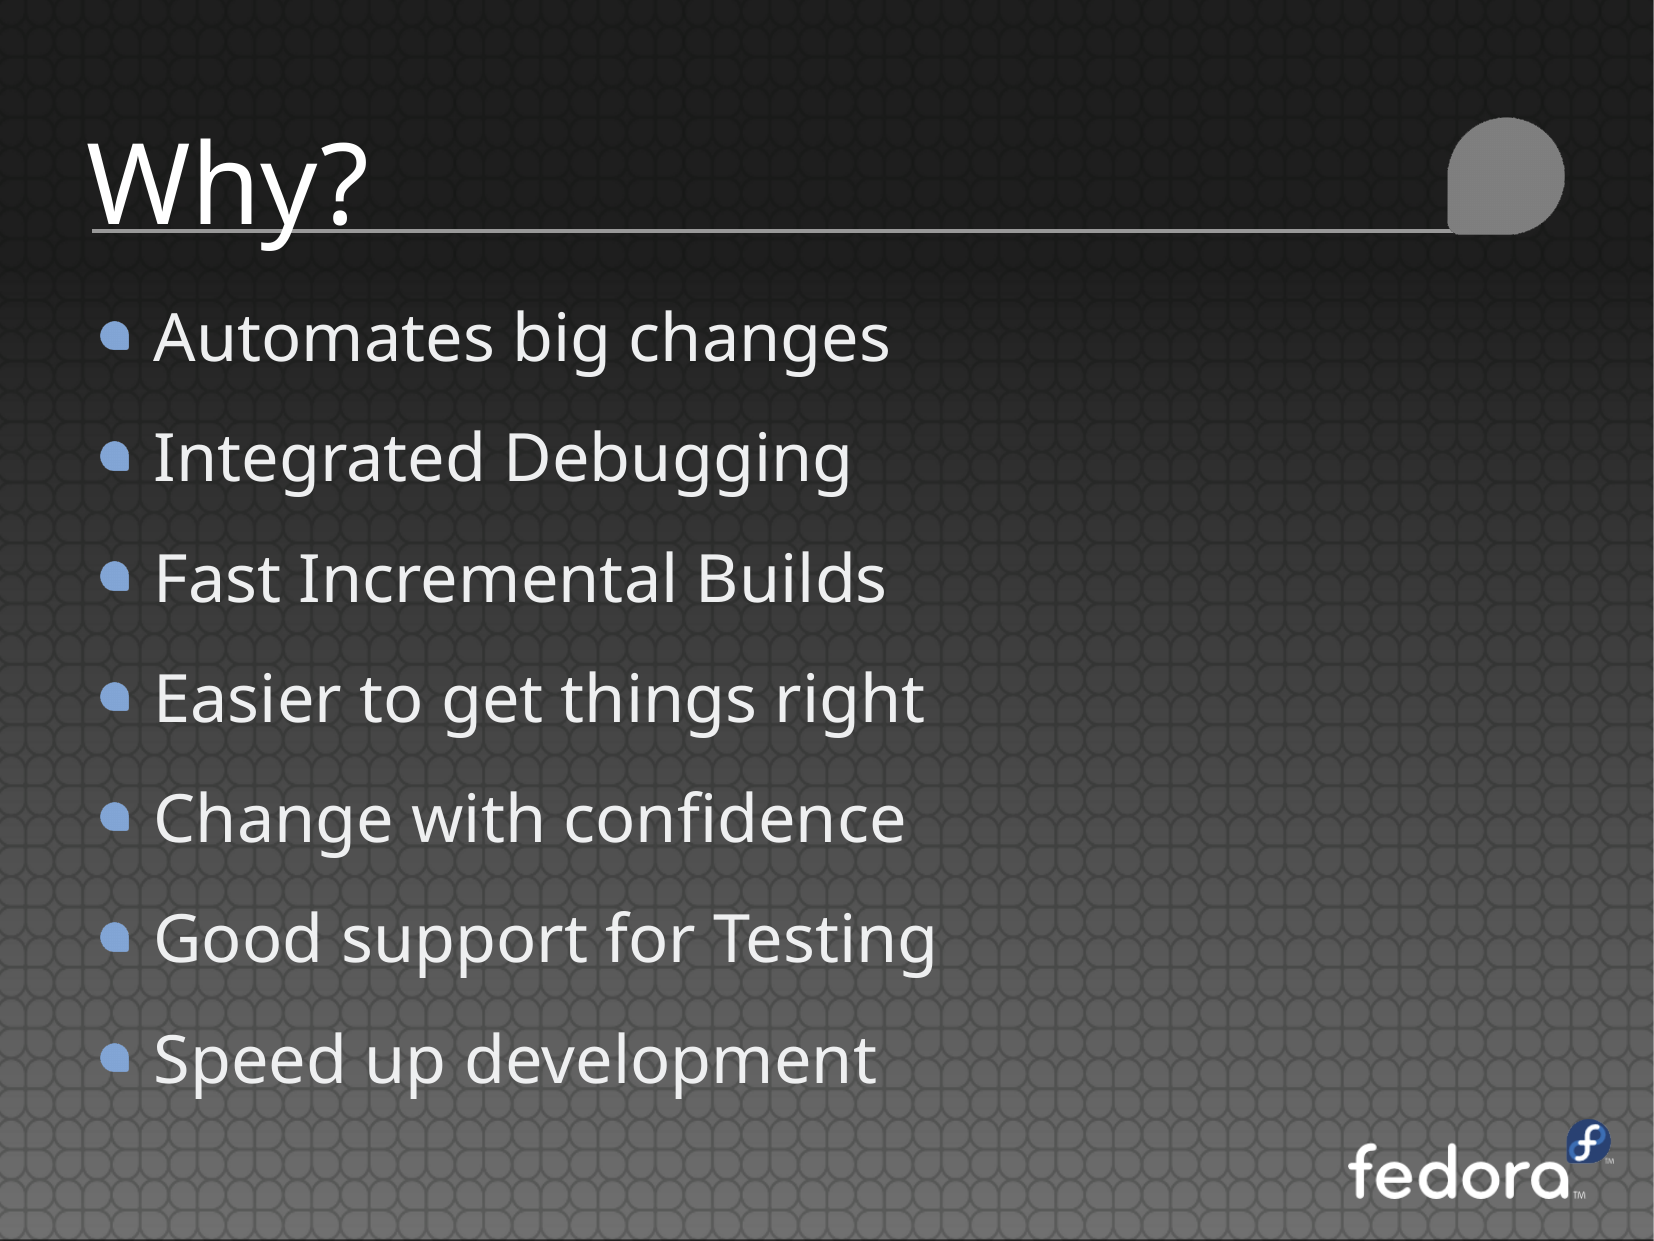

# Why?
Automates big changes
Integrated Debugging
Fast Incremental Builds
Easier to get things right
Change with confidence
Good support for Testing
Speed up development